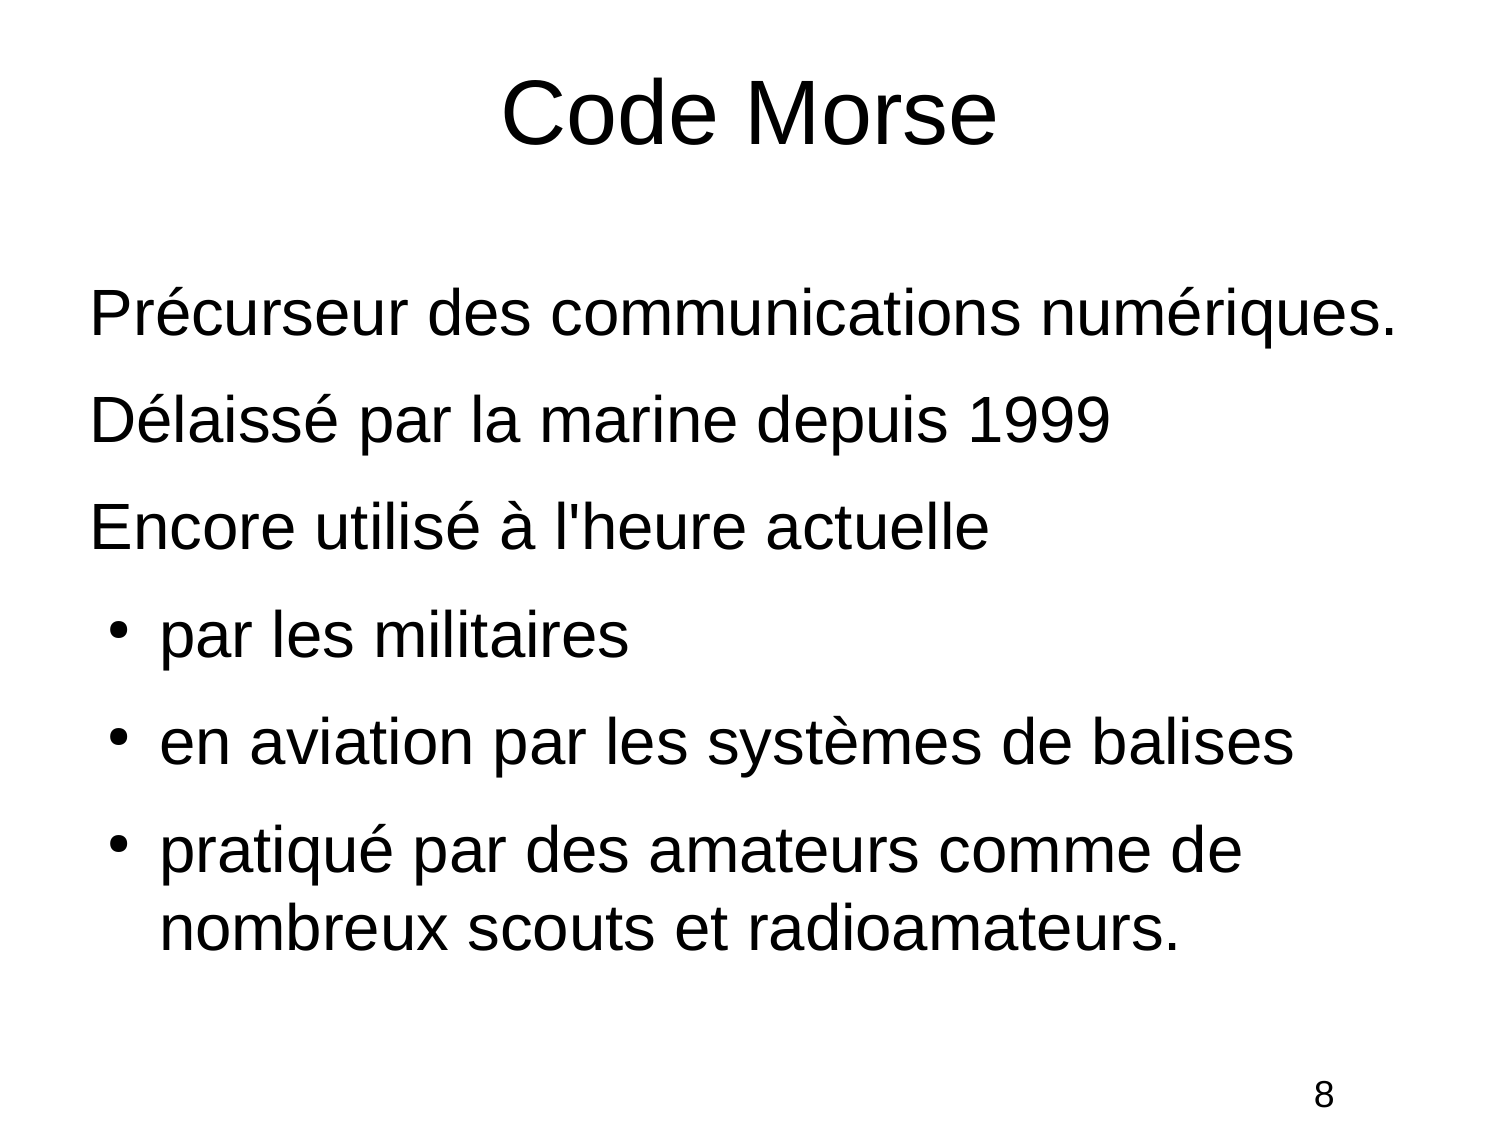

# Code Morse
Précurseur des communications numériques.
Délaissé par la marine depuis 1999
Encore utilisé à l'heure actuelle
par les militaires
en aviation par les systèmes de balises
pratiqué par des amateurs comme de nombreux scouts et radioamateurs.